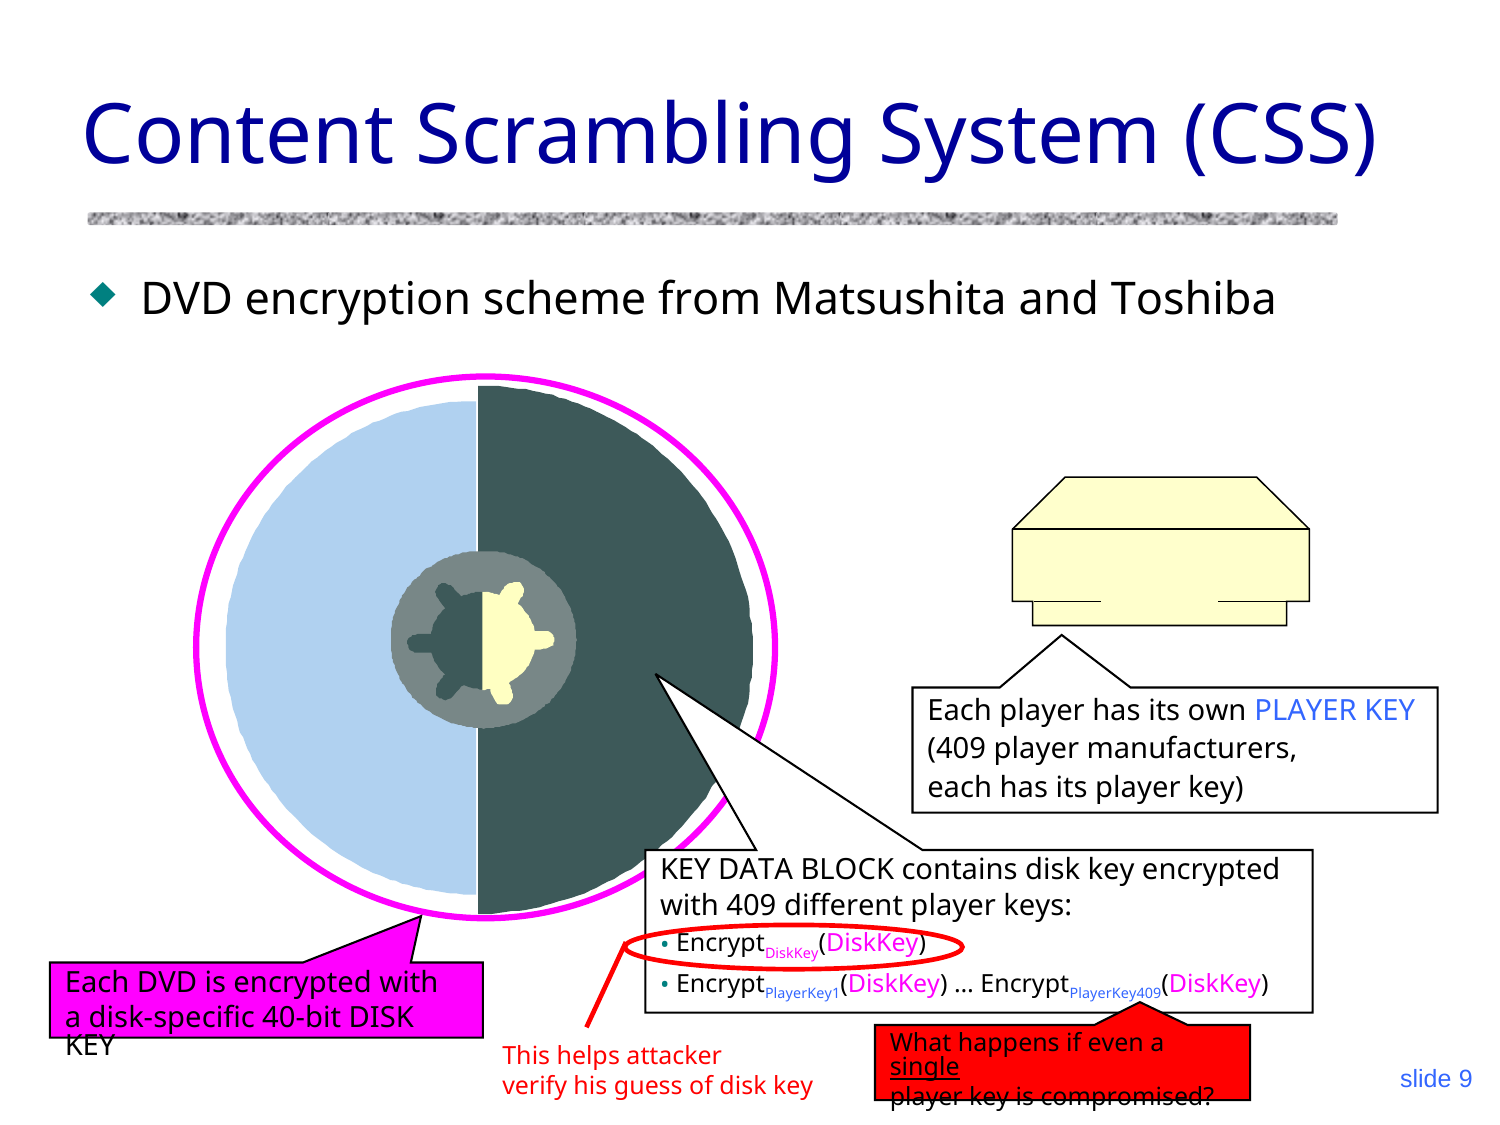

# Content Scrambling System (CSS)
DVD encryption scheme from Matsushita and Toshiba
Each player has its own PLAYER KEY
(409 player manufacturers,
each has its player key)
KEY DATA BLOCK contains disk key encrypted
with 409 different player keys:
 EncryptDiskKey(DiskKey)
 EncryptPlayerKey1(DiskKey) … EncryptPlayerKey409(DiskKey)
This helps attacker
verify his guess of disk key
What happens if even a single
player key is compromised?
Each DVD is encrypted with
a disk-specific 40-bit DISK KEY
slide 8